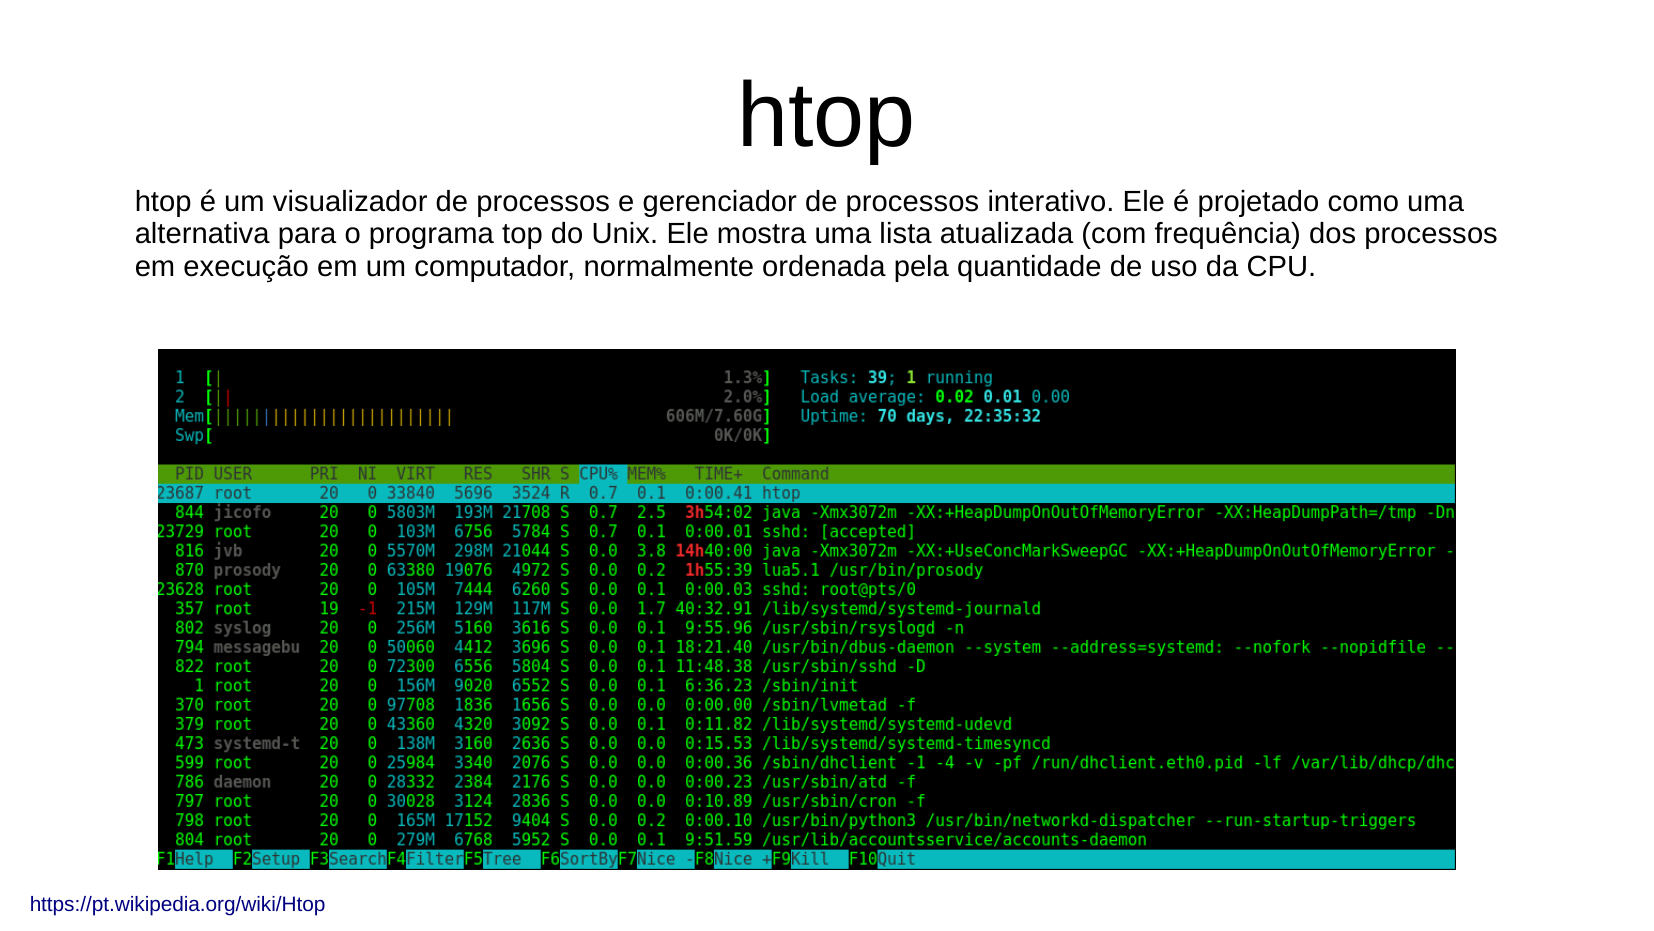

# htop
htop é um visualizador de processos e gerenciador de processos interativo. Ele é projetado como uma alternativa para o programa top do Unix. Ele mostra uma lista atualizada (com frequência) dos processos em execução em um computador, normalmente ordenada pela quantidade de uso da CPU.
https://pt.wikipedia.org/wiki/Htop